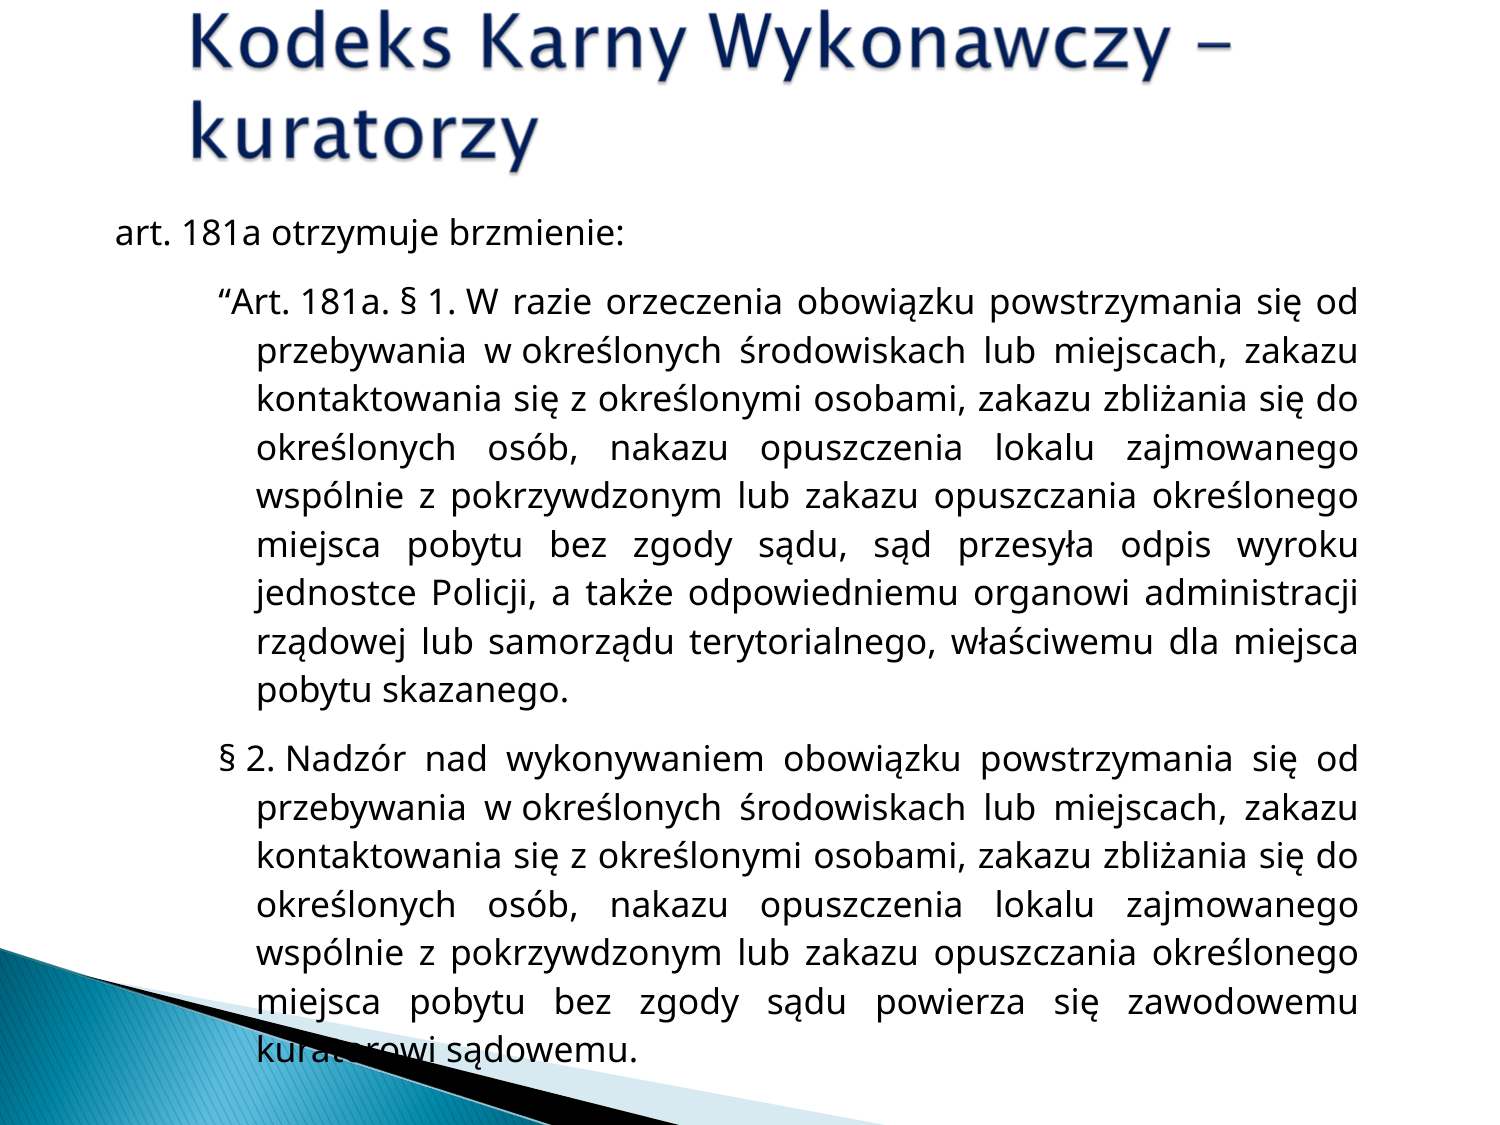

# art. 181a otrzymuje brzmienie:
“Art. 181a. § 1. W razie orzeczenia obowiązku powstrzymania się od przebywania w określonych środowiskach lub miejscach, zakazu kontaktowania się z określonymi osobami, zakazu zbliżania się do określonych osób, nakazu opuszczenia lokalu zajmowanego wspólnie z pokrzywdzonym lub zakazu opuszczania określonego miejsca pobytu bez zgody sądu, sąd przesyła odpis wyroku jednostce Policji, a także odpowiedniemu organowi administracji rządowej lub samorządu terytorialnego, właściwemu dla miejsca pobytu skazanego.
§ 2. Nadzór nad wykonywaniem obowiązku powstrzymania się od przebywania w określonych środowiskach lub miejscach, zakazu kontaktowania się z określonymi osobami, zakazu zbliżania się do określonych osób, nakazu opuszczenia lokalu zajmowanego wspólnie z pokrzywdzonym lub zakazu opuszczania określonego miejsca pobytu bez zgody sądu powierza się zawodowemu kuratorowi sądowemu.